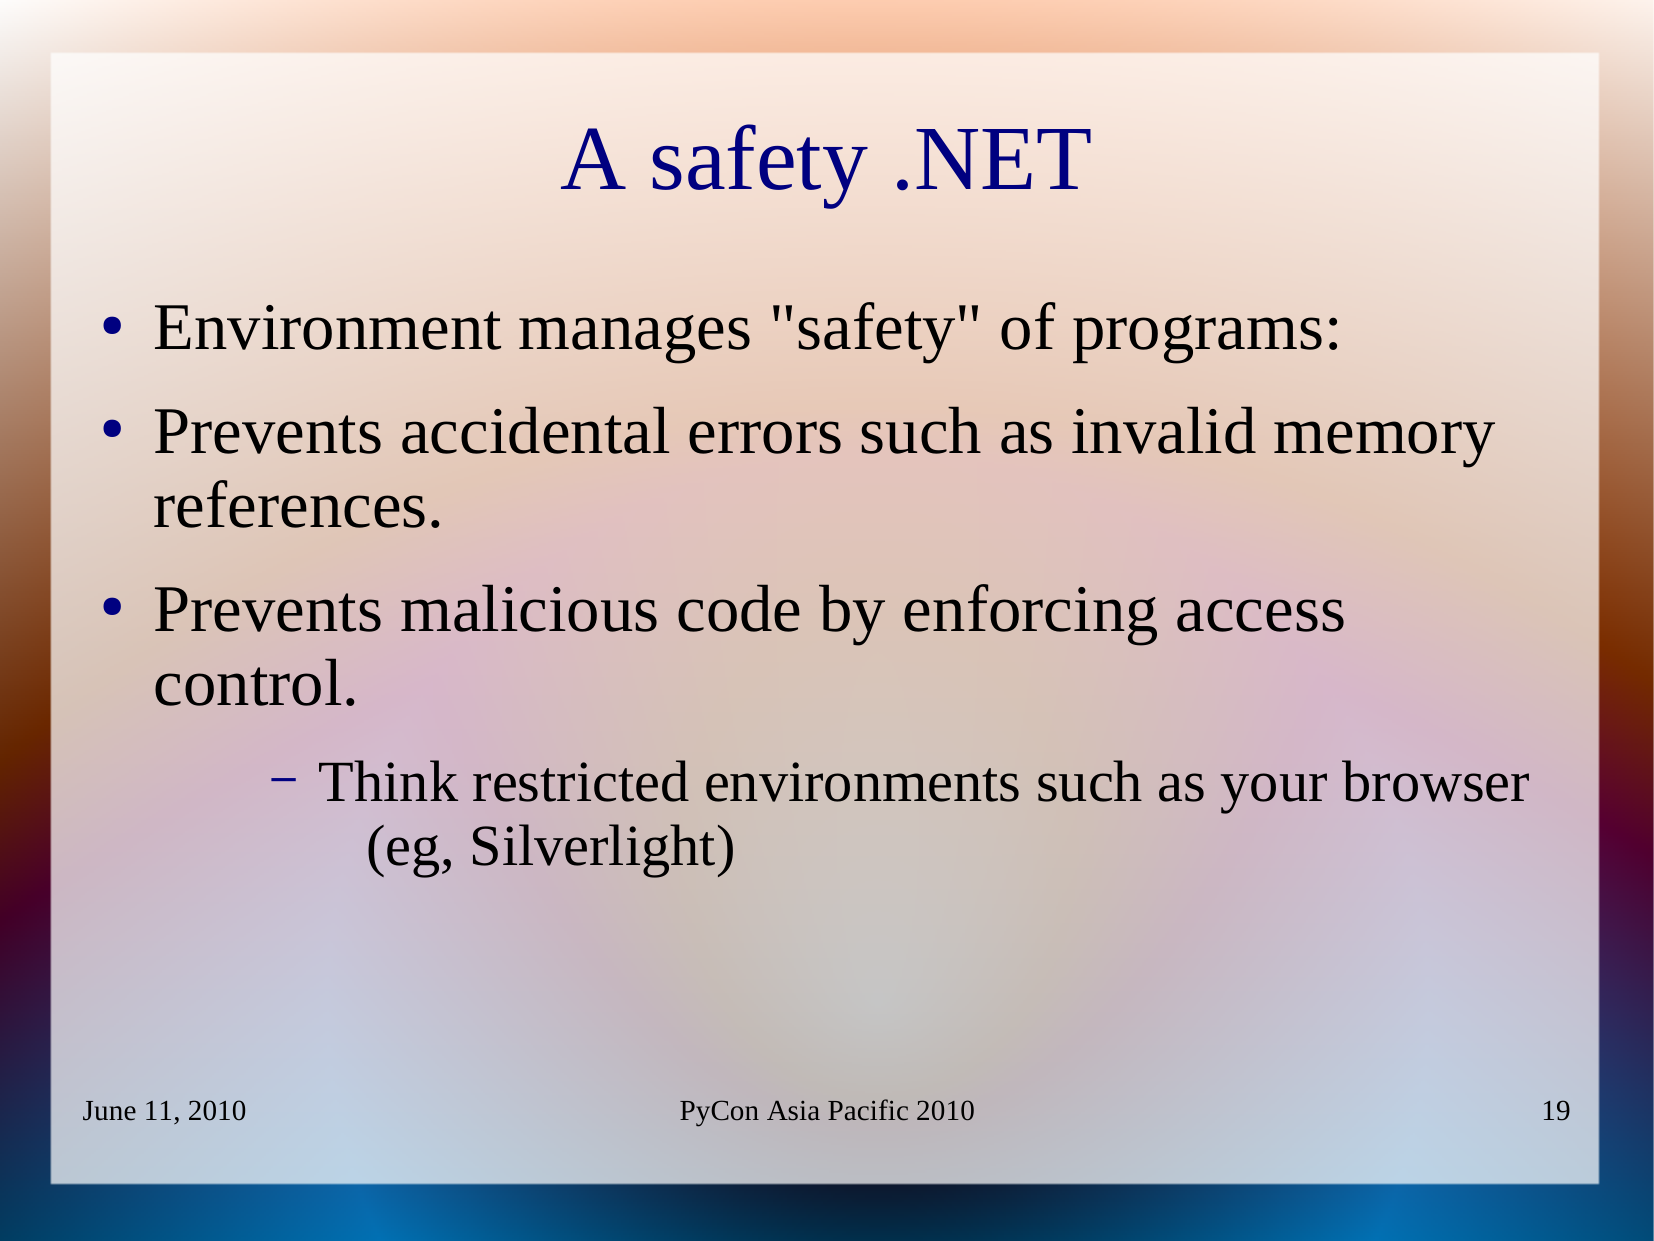

# A safety .NET
Environment manages "safety" of programs:
Prevents accidental errors such as invalid memory references.
Prevents malicious code by enforcing access control.
Think restricted environments such as your browser (eg, Silverlight)
June 11, 2010
PyCon Asia Pacific 2010
19